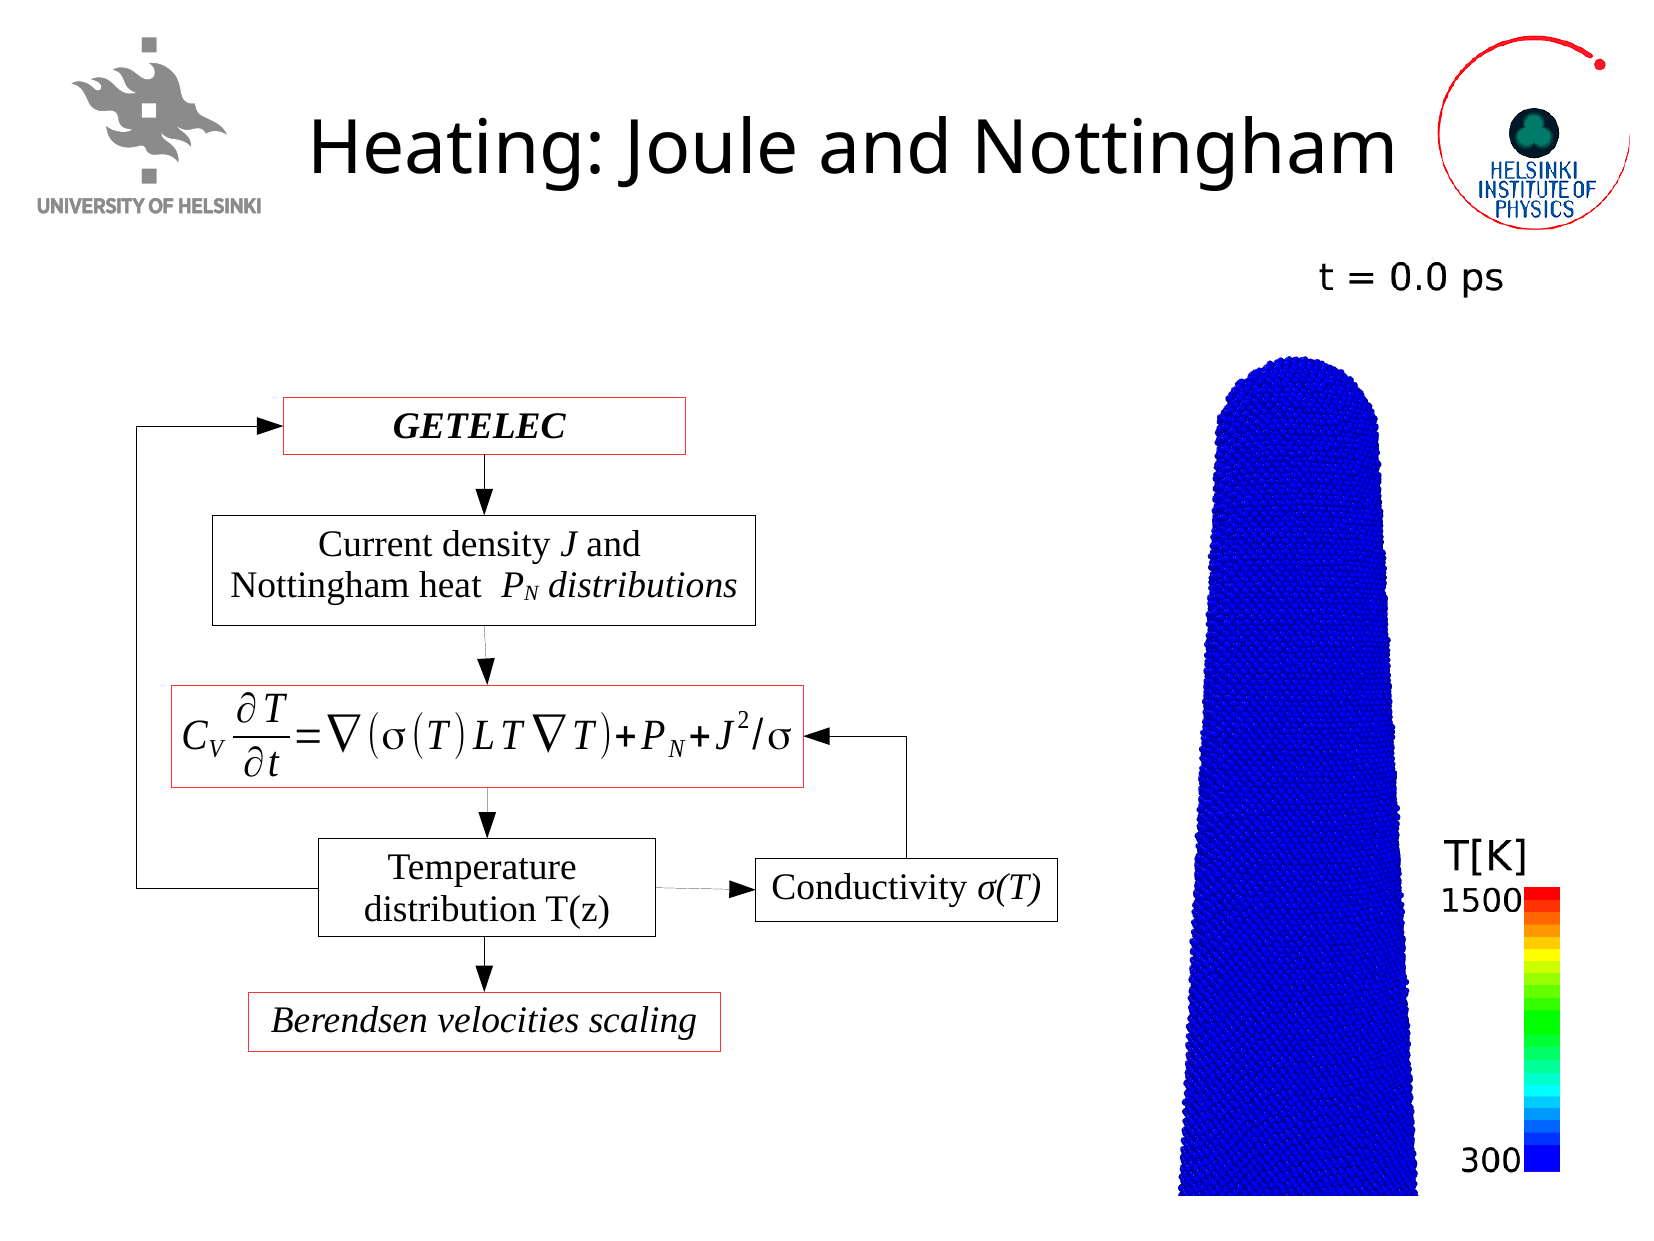

# Heating: Joule and Nottingham
GETELEC
Current density J and
Nottingham heat PN distributions
Temperature
distribution T(z)
Conductivity σ(Τ)
Berendsen velocities scaling